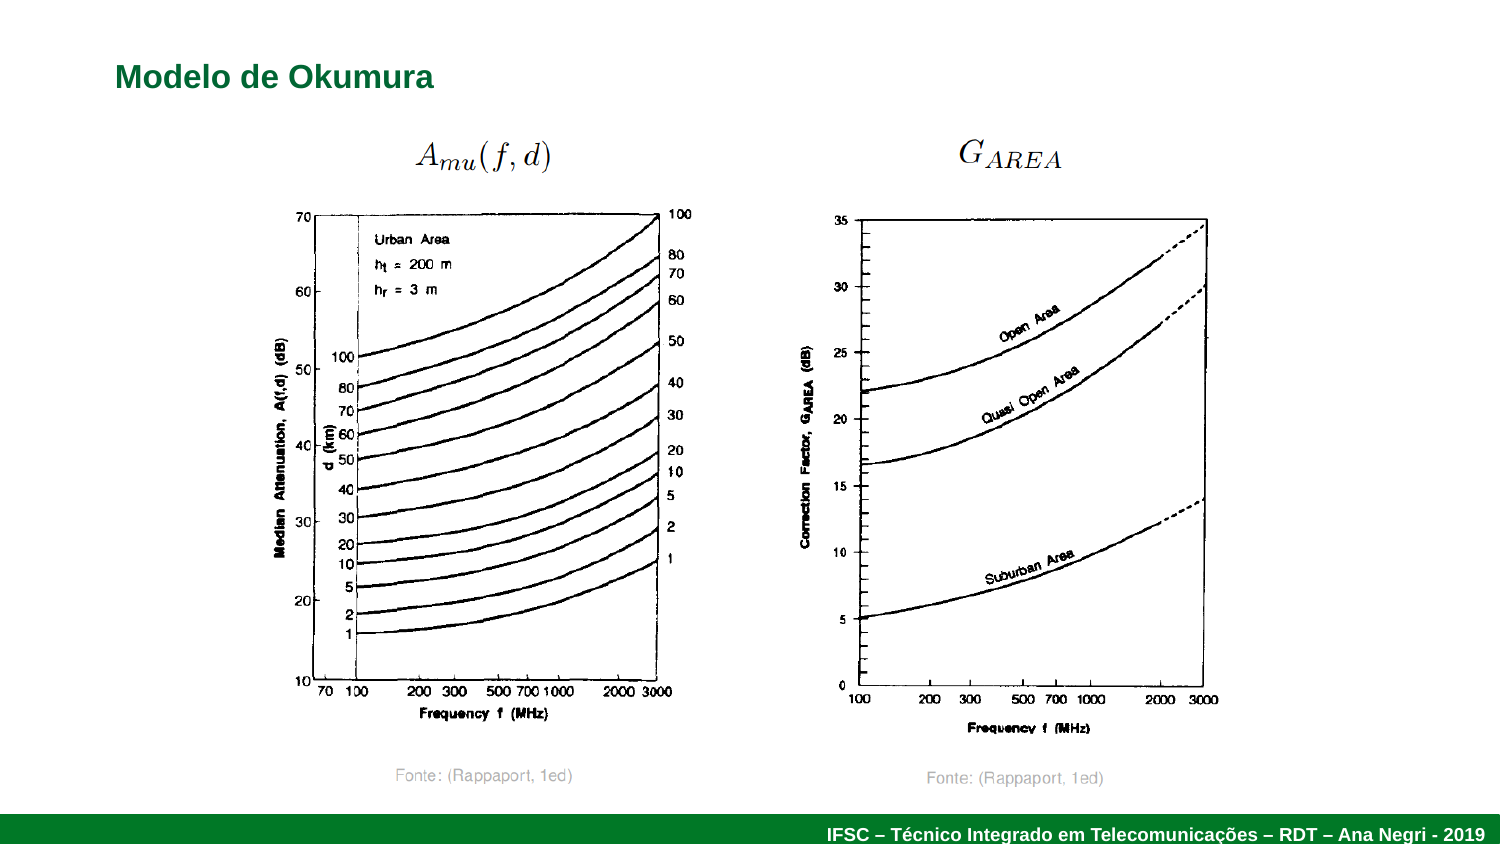

Modelo de Okumura
IFSC – Técnico Integrado em Telecomunicações – RDT – Ana Negri - 2019